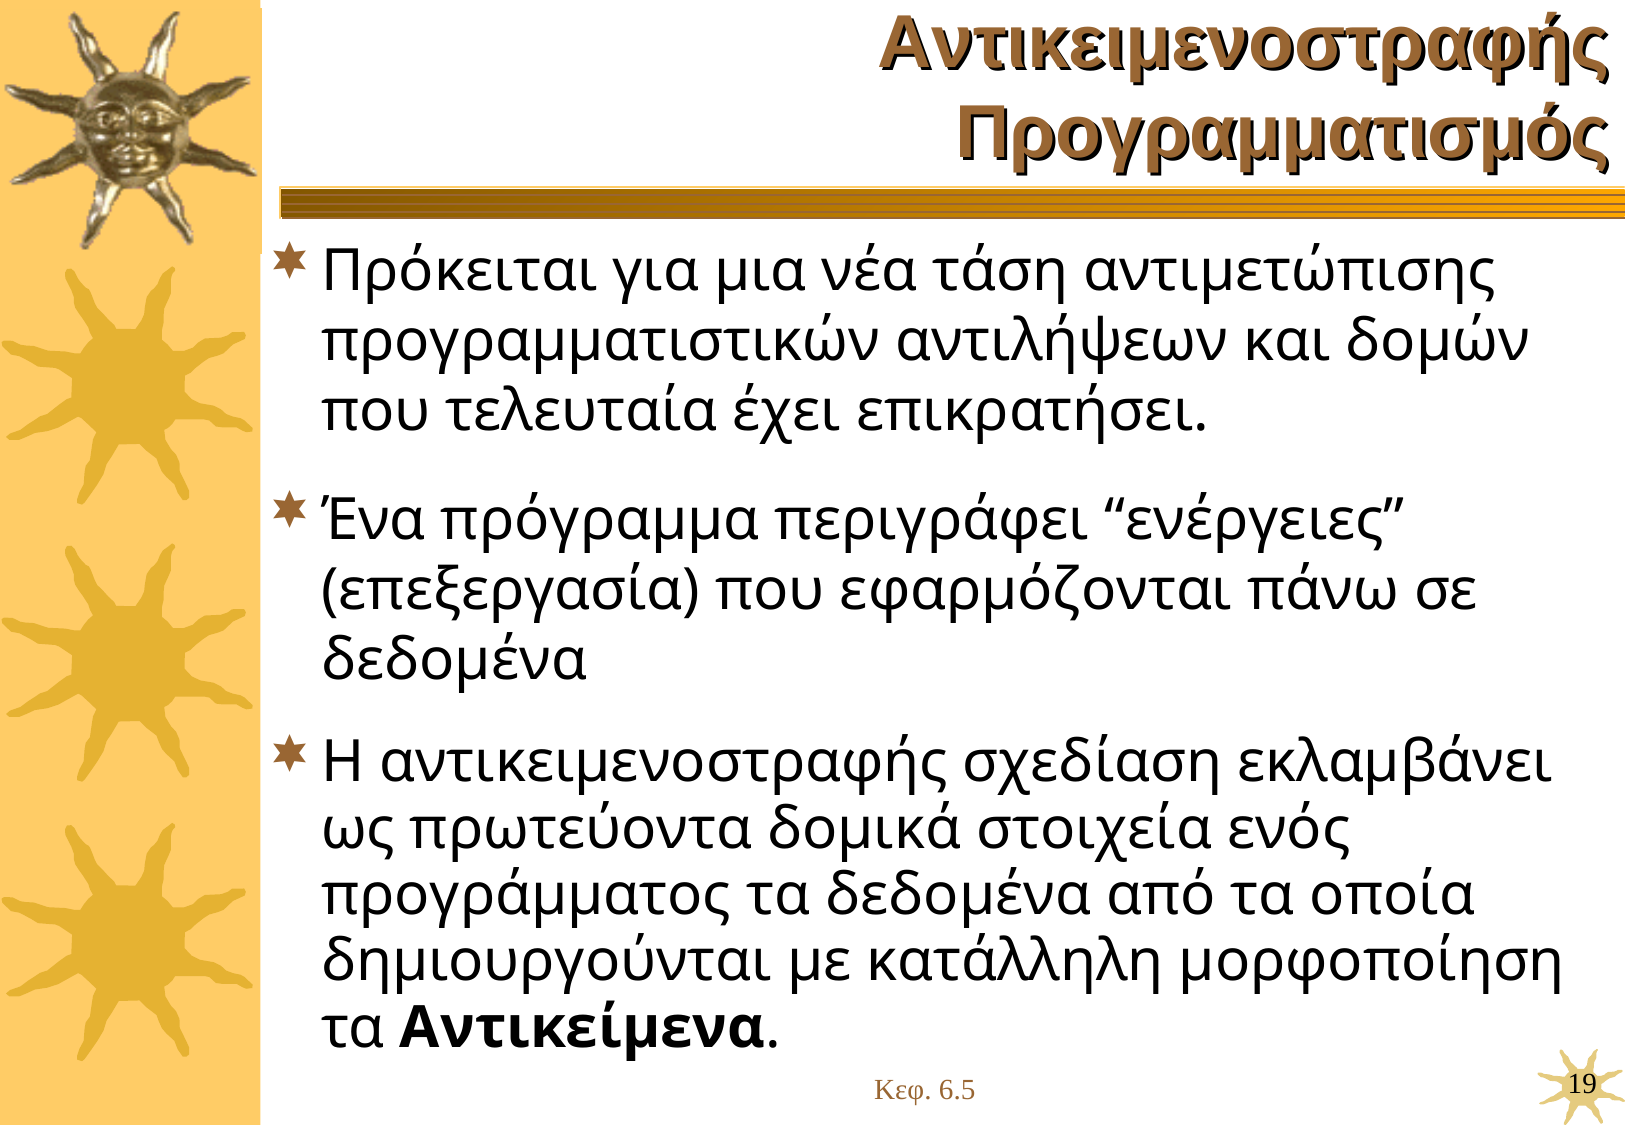

Αντικειμενοστραφής
Προγραμματισμός
Πρόκειται για μια νέα τάση αντιμετώπισης προγραμματιστικών αντιλήψεων και δομών που τελευταία έχει επικρατήσει.
Ένα πρόγραμμα περιγράφει “ενέργειες” (επεξεργασία) που εφαρμόζονται πάνω σε δεδομένα
Η αντικειμενοστραφής σχεδίαση εκλαμβάνει
ως πρωτεύοντα δομικά στοιχεία ενός προγράμματος τα δεδομένα από τα οποία δημιουργούνται με κατάλληλη μορφοποίηση
τα Αντικείμενα.
19
Κεφ. 6.5